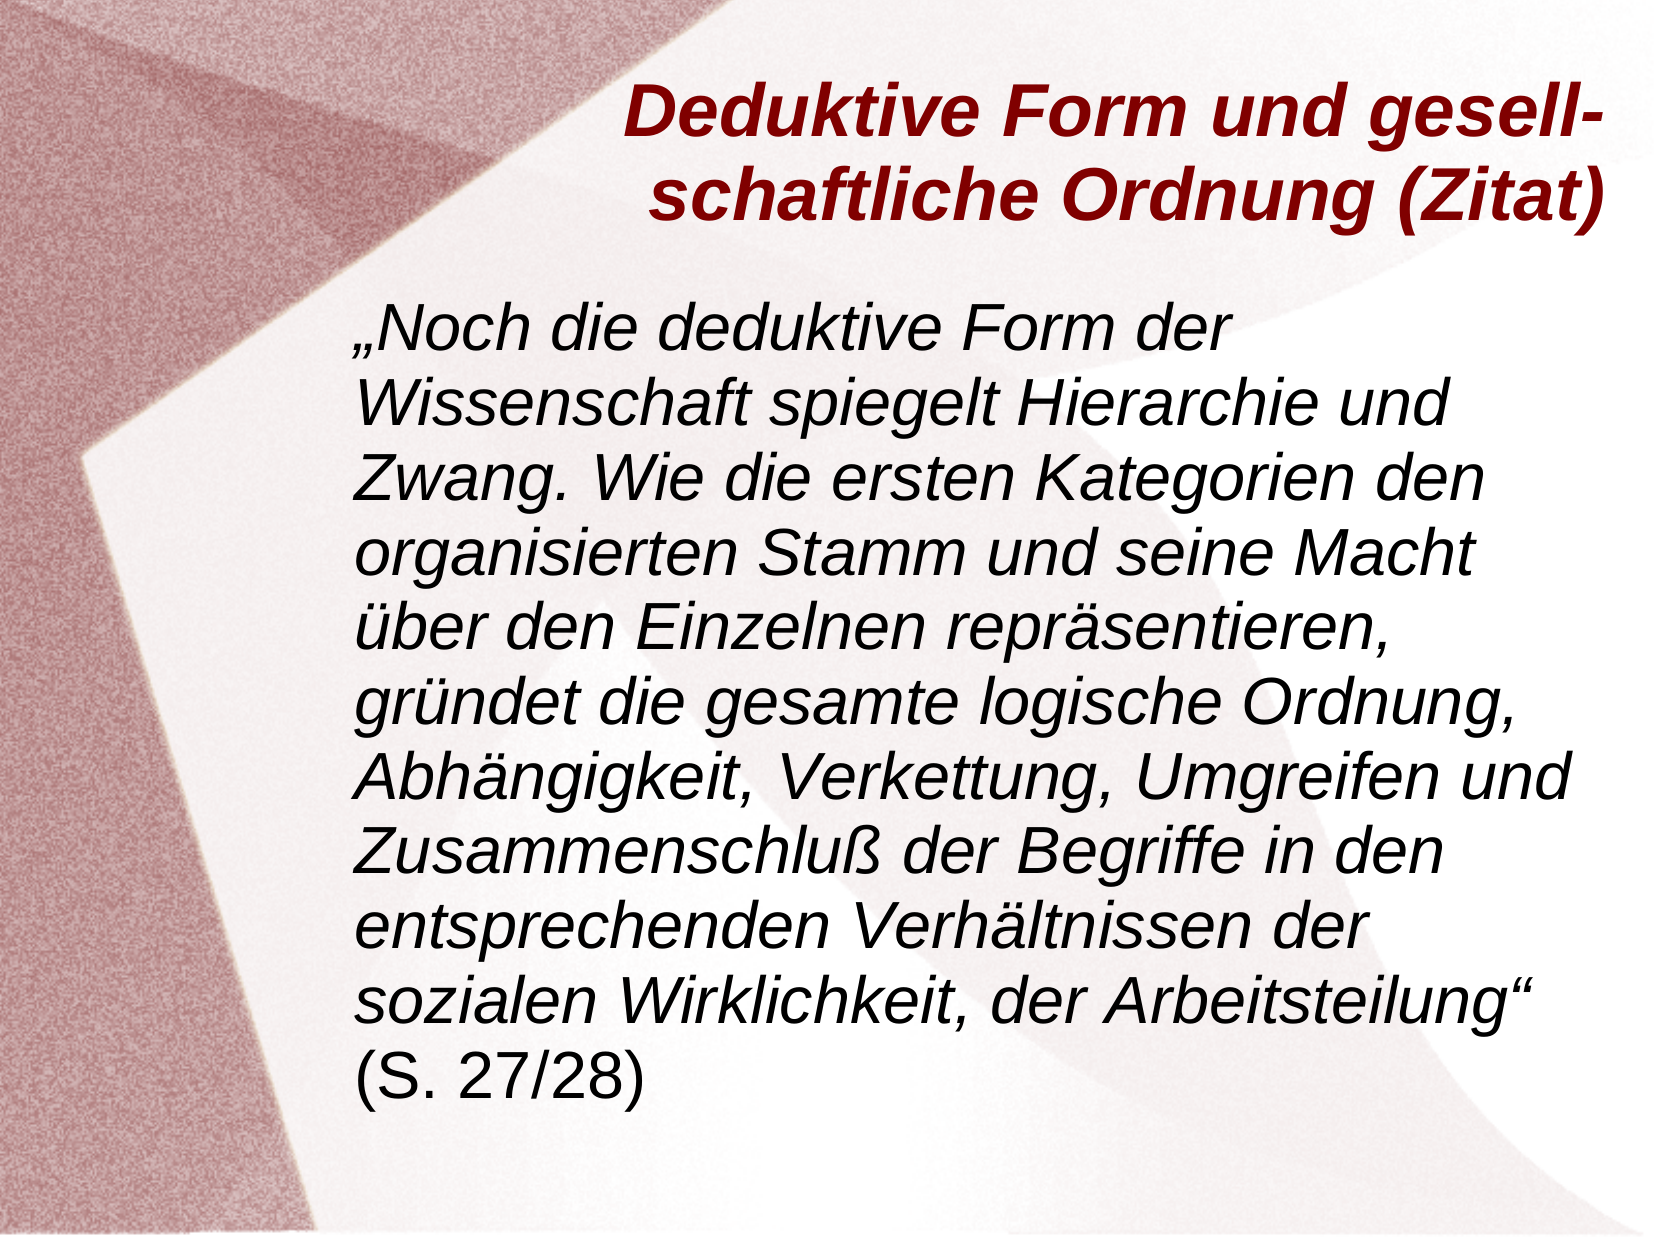

# Deduktive Form und gesell-schaftliche Ordnung (Zitat)
„Noch die deduktive Form der Wissenschaft spiegelt Hierarchie und Zwang. Wie die ersten Kategorien den organisierten Stamm und seine Macht über den Einzelnen repräsentieren, gründet die gesamte logische Ordnung, Abhängigkeit, Verkettung, Umgreifen und Zusammenschluß der Begriffe in den entsprechenden Verhältnissen der sozialen Wirklichkeit, der Arbeitsteilung“ (S. 27/28)